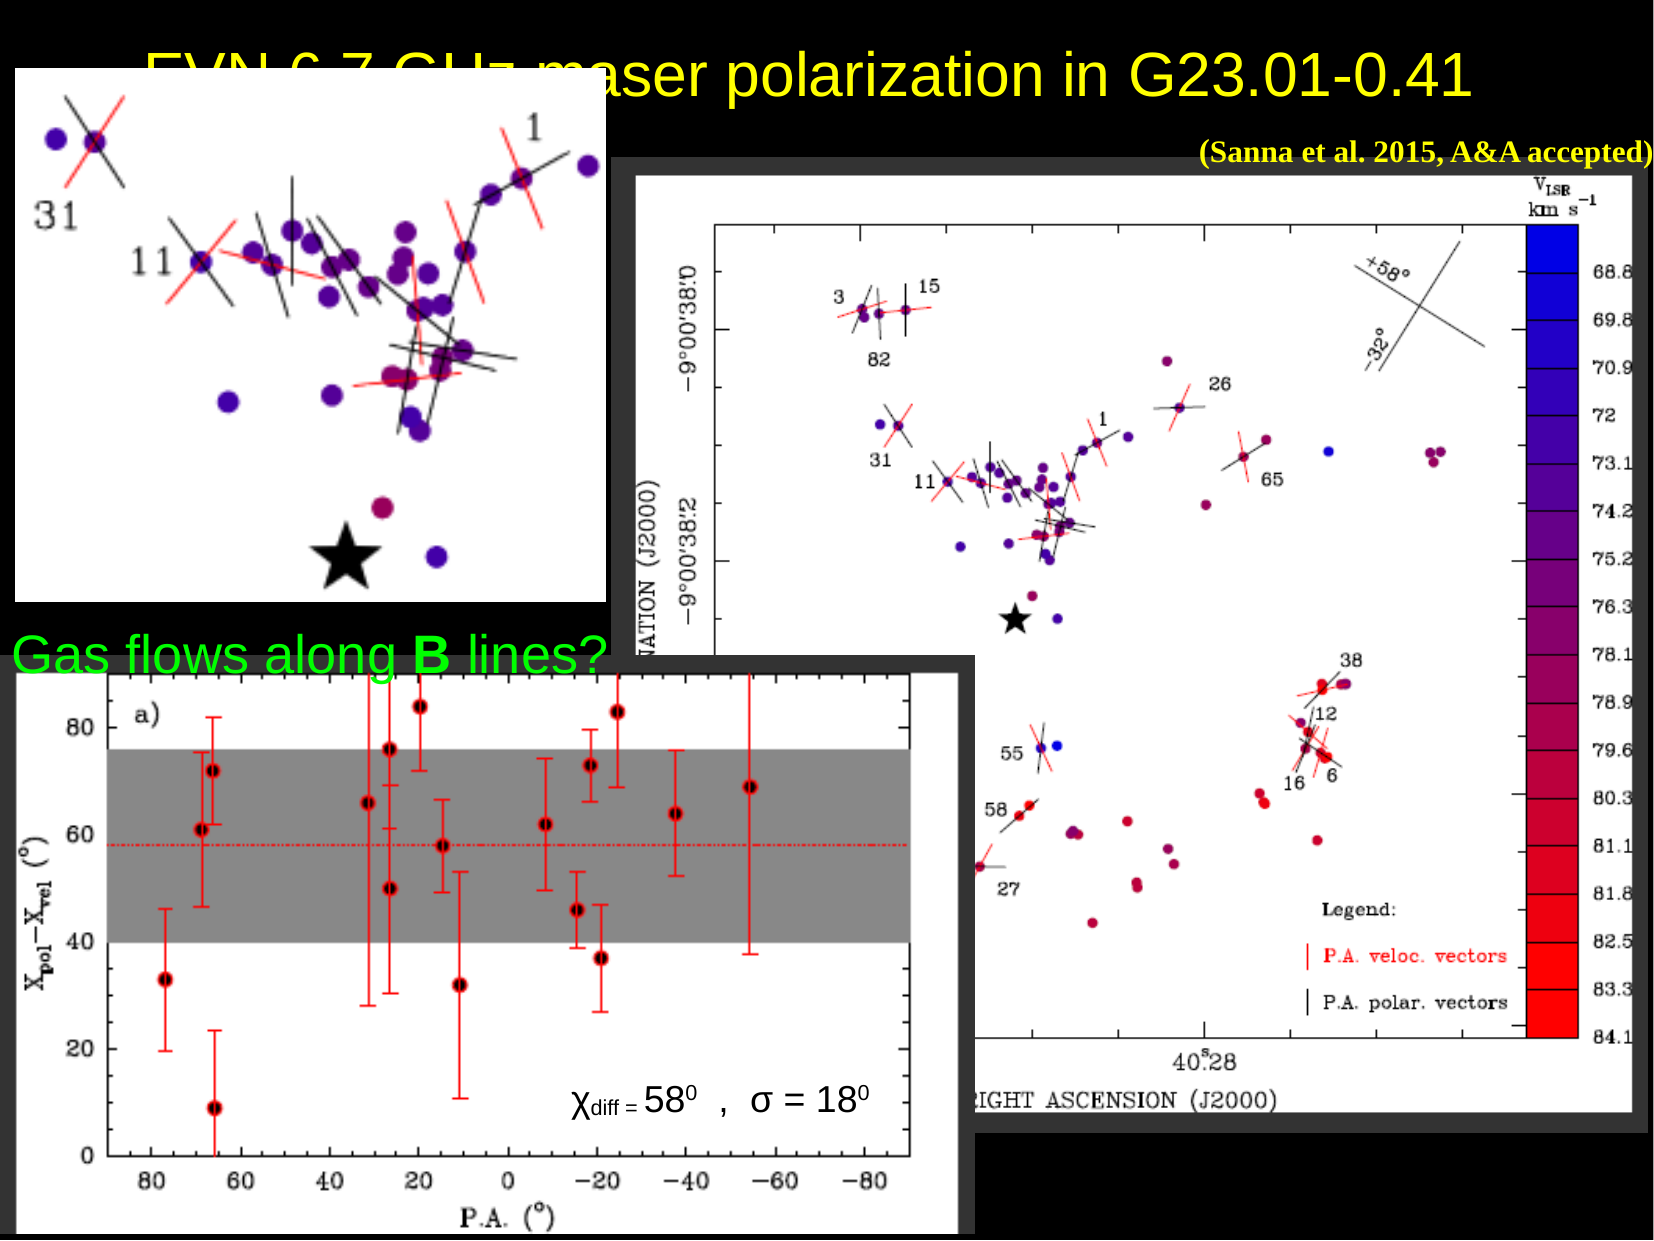

EVN 6.7 GHz maser polarization in G23.01-0.41
 (Sanna et al. 2015, A&A accepted)
Gas flows along B lines?
χdiff = 580 , σ = 180